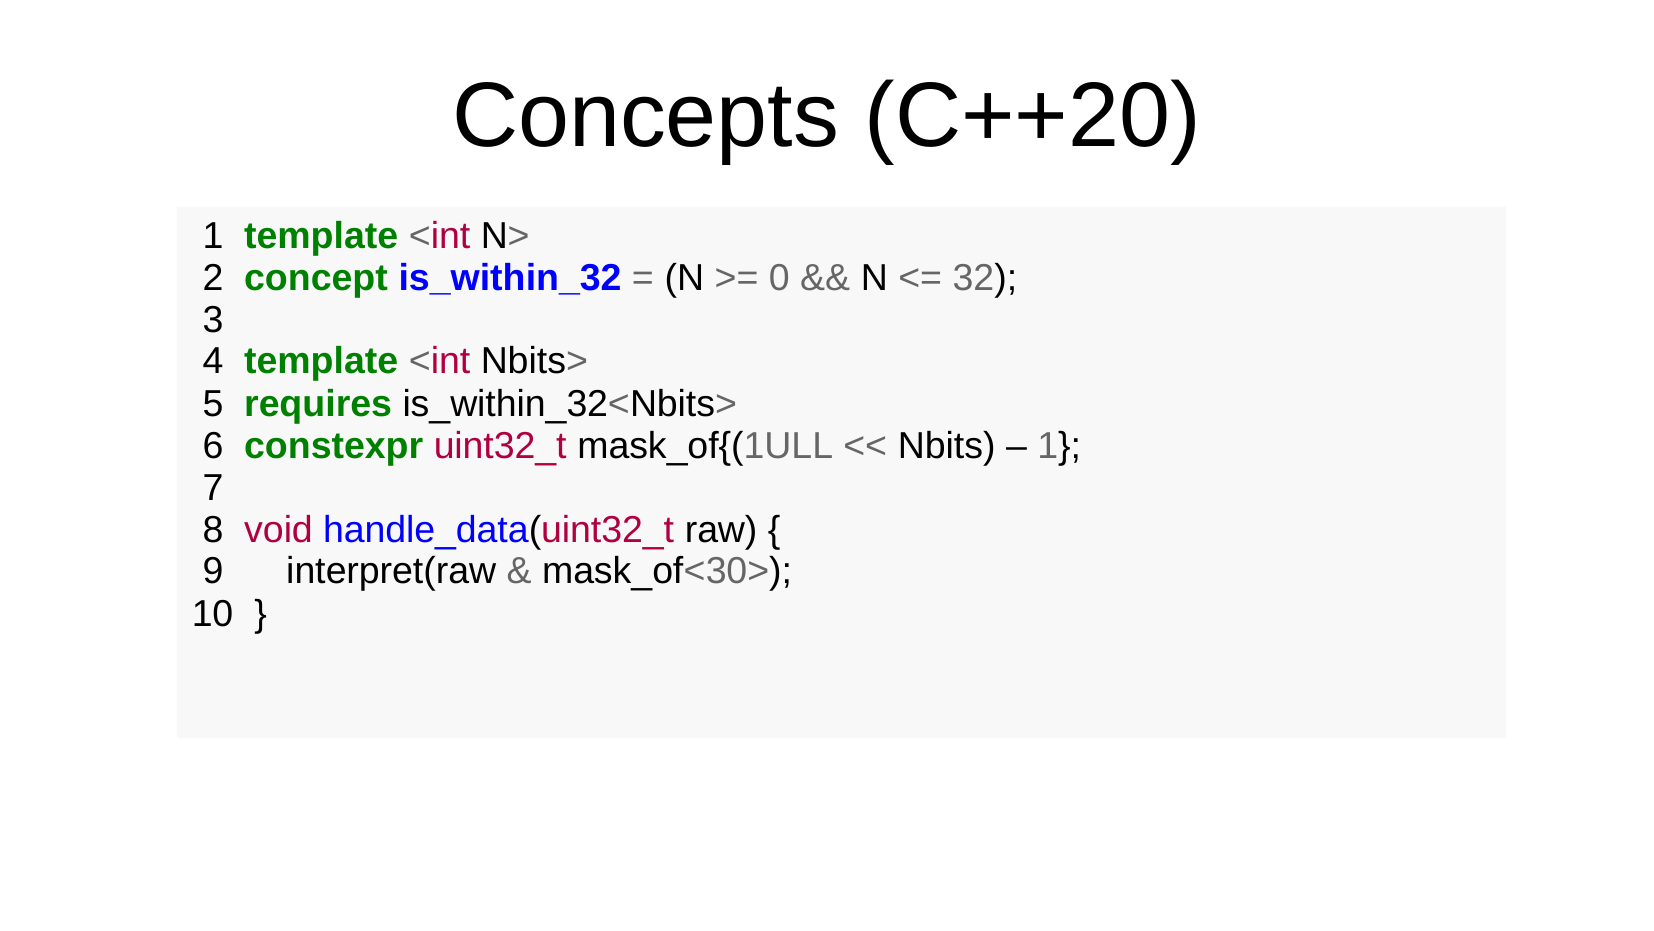

# Concepts (C++20)
 1 template <int N>
 2 concept is_within_32 = (N >= 0 && N <= 32);
 3
 4 template <int Nbits>
 5 requires is_within_32<Nbits>
 6 constexpr uint32_t mask_of{(1ULL << Nbits) – 1};
 7
 8 void handle_data(uint32_t raw) {
 9 interpret(raw & mask_of<30>);
10 }